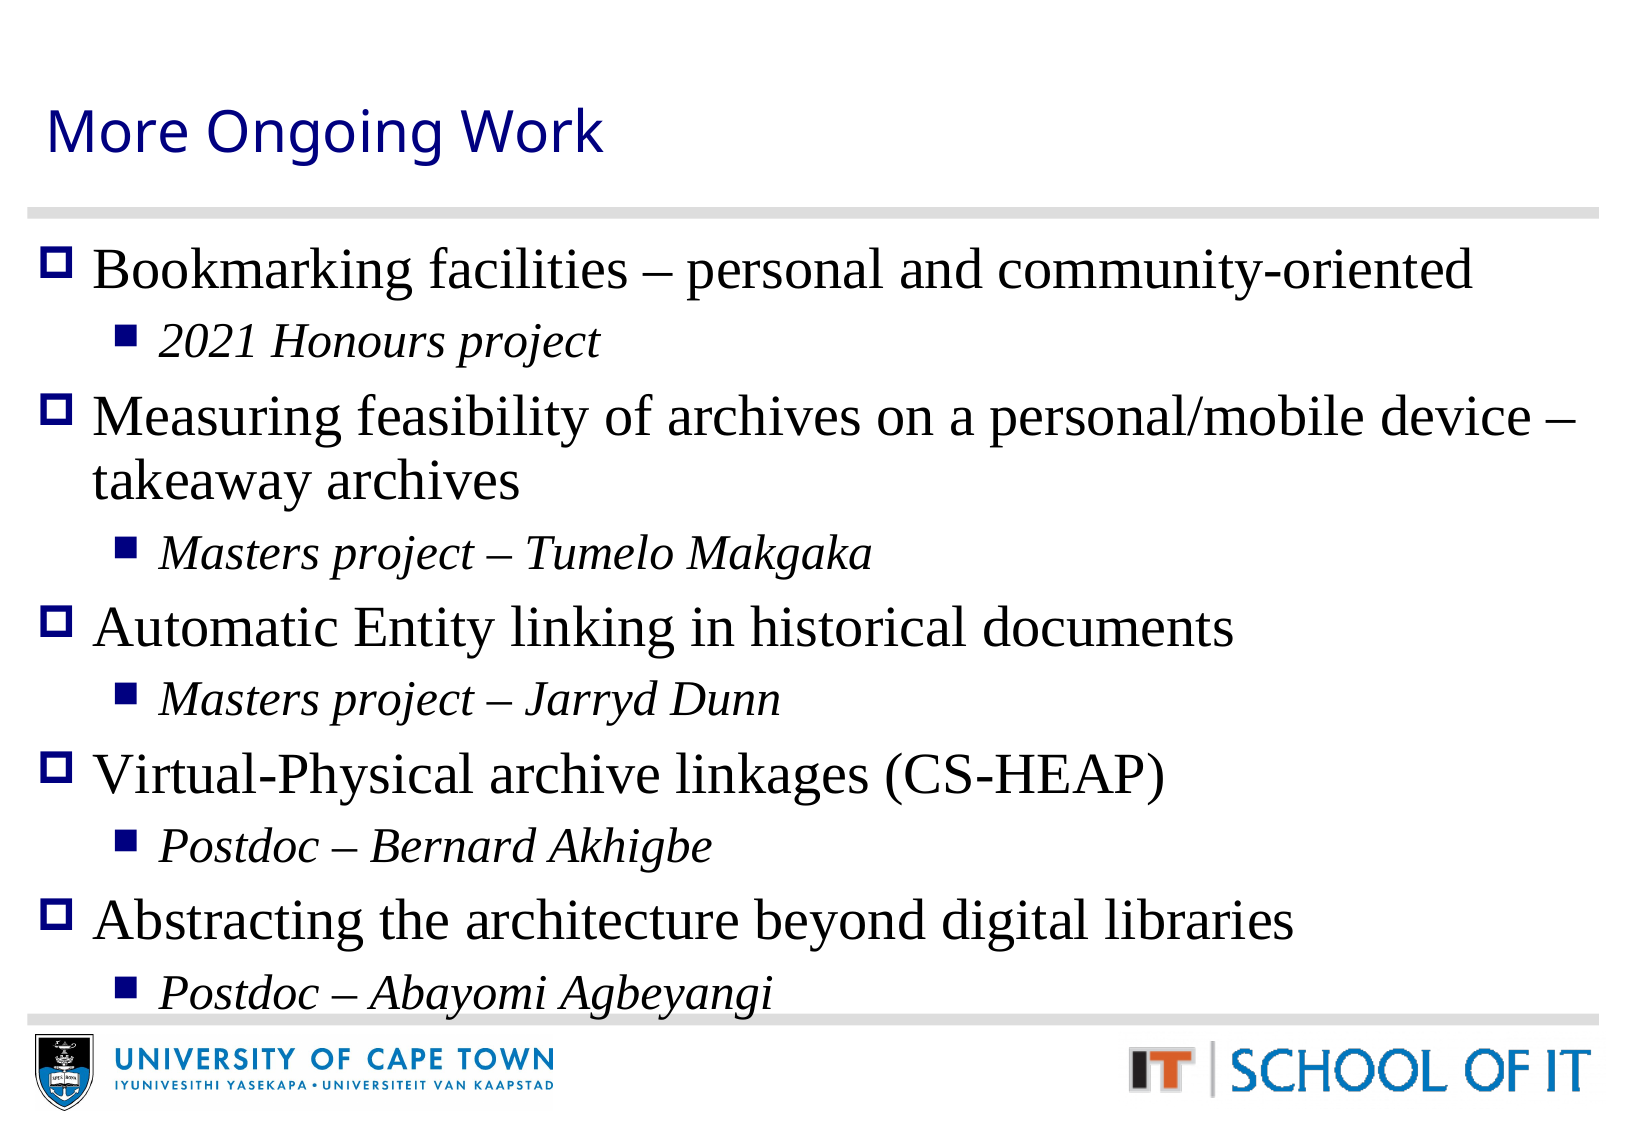

# More Ongoing Work
Bookmarking facilities – personal and community-oriented
2021 Honours project
Measuring feasibility of archives on a personal/mobile device – takeaway archives
Masters project – Tumelo Makgaka
Automatic Entity linking in historical documents
Masters project – Jarryd Dunn
Virtual-Physical archive linkages (CS-HEAP)
Postdoc – Bernard Akhigbe
Abstracting the architecture beyond digital libraries
Postdoc – Abayomi Agbeyangi